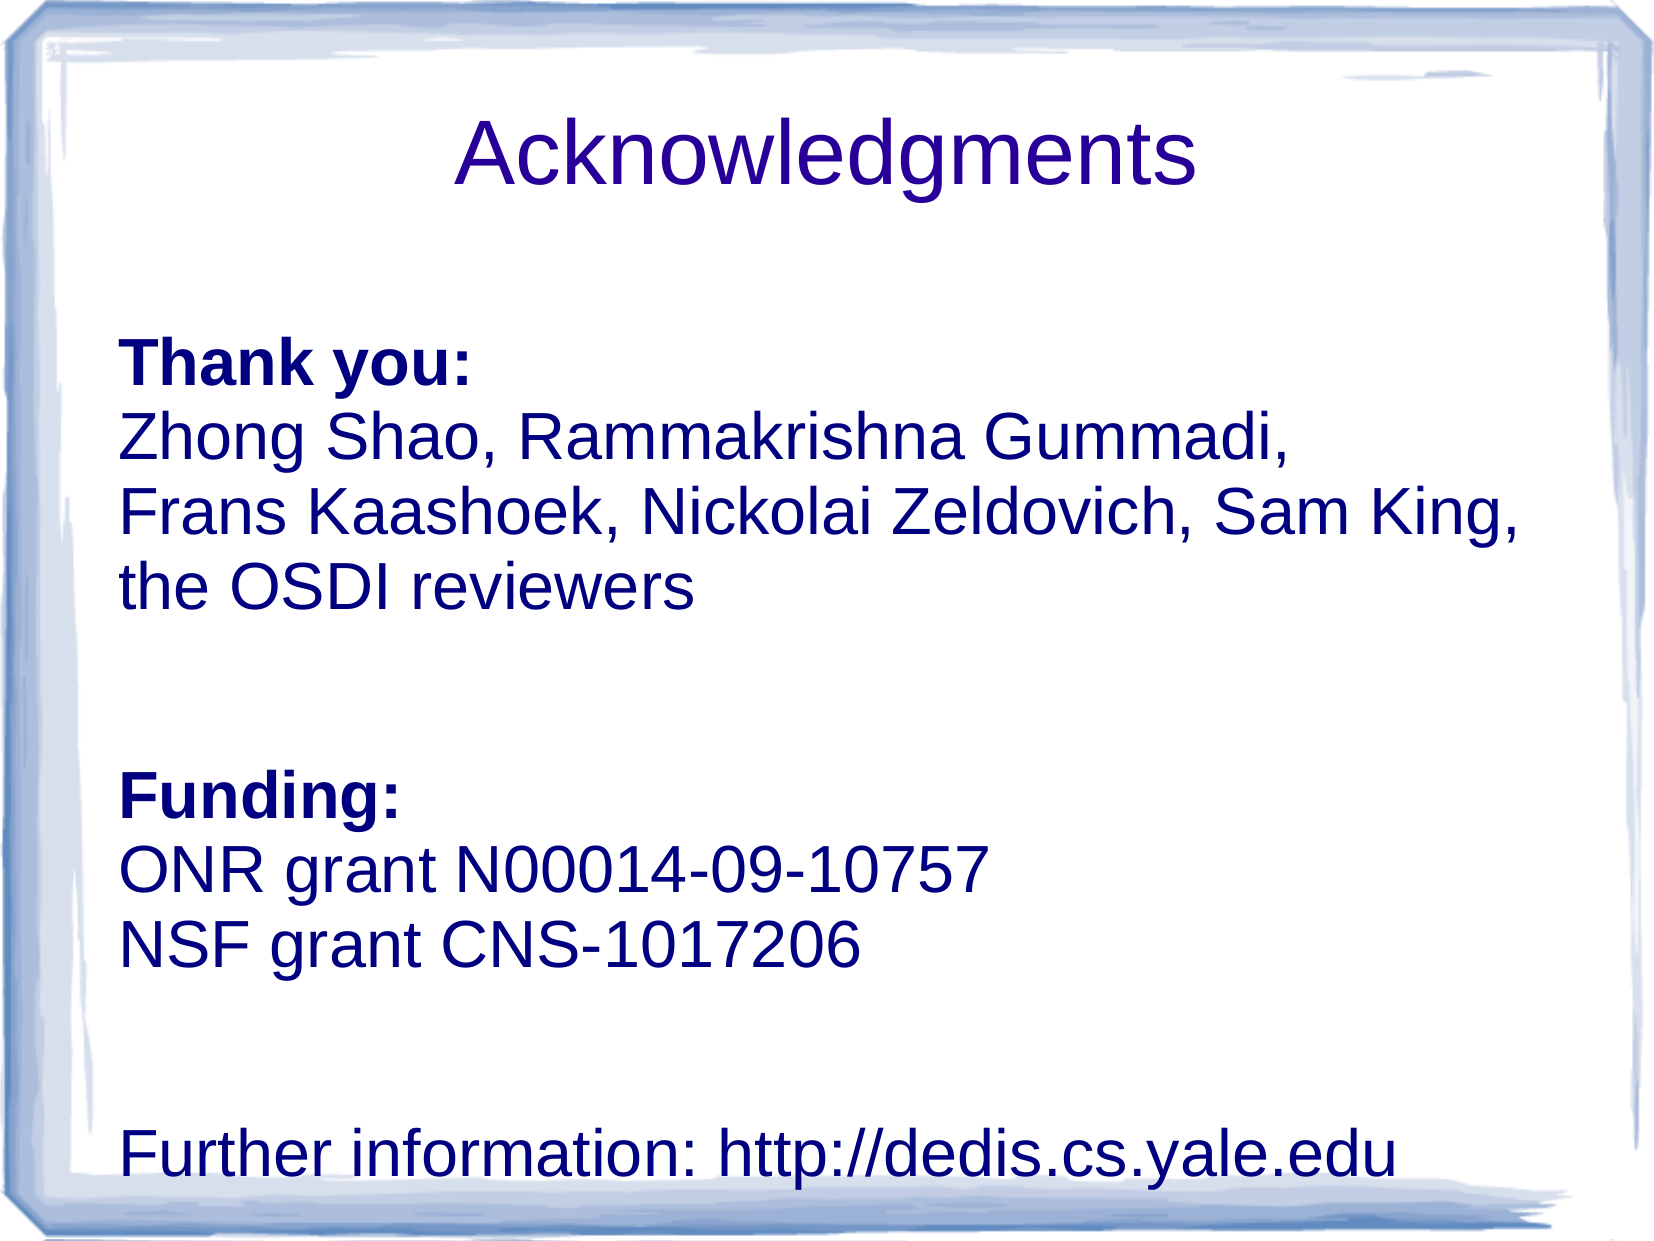

# Acknowledgments
Thank you:
Zhong Shao, Rammakrishna Gummadi,
Frans Kaashoek, Nickolai Zeldovich, Sam King,
the OSDI reviewers
Funding:
ONR grant N00014-09-10757
NSF grant CNS-1017206
Further information: http://dedis.cs.yale.edu